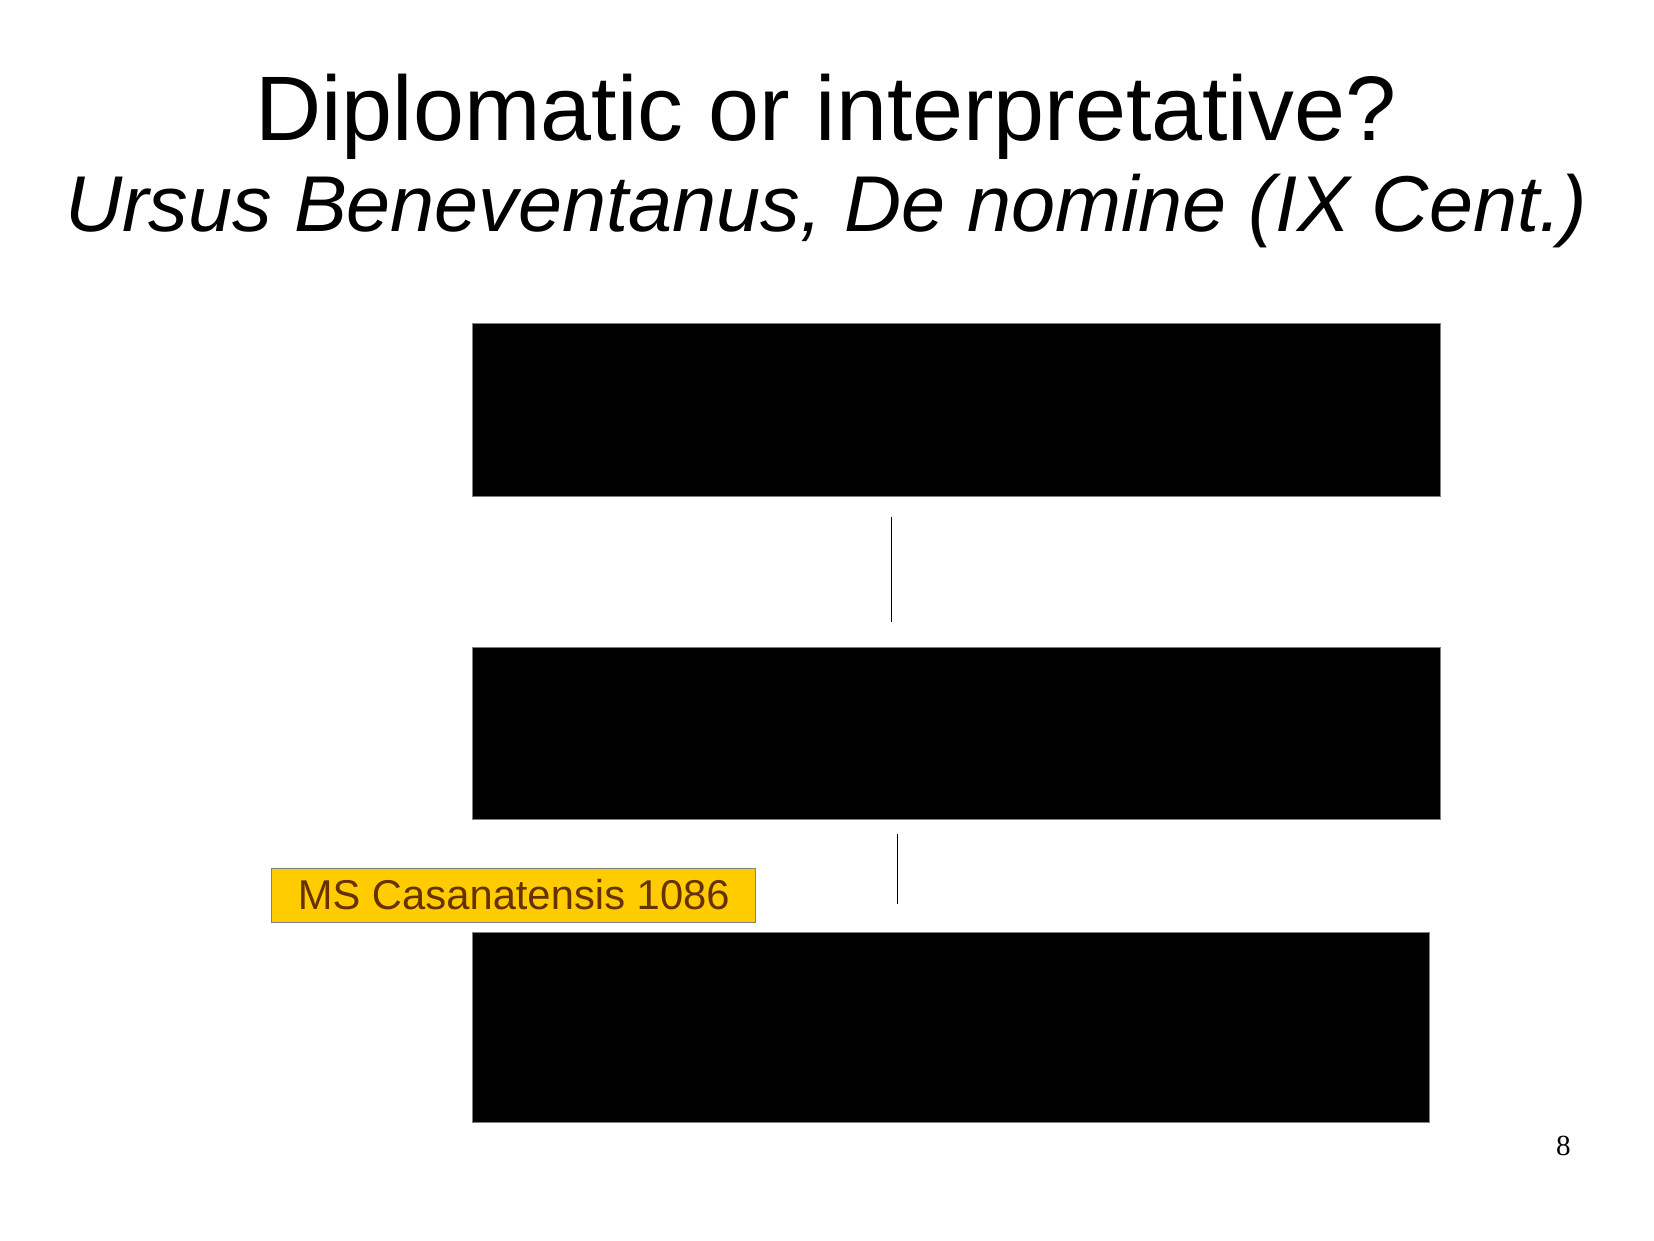

# Diplomatic or interpretative? Ursus Beneventanus, De nomine (IX Cent.)
MS Casanatensis 1086
8